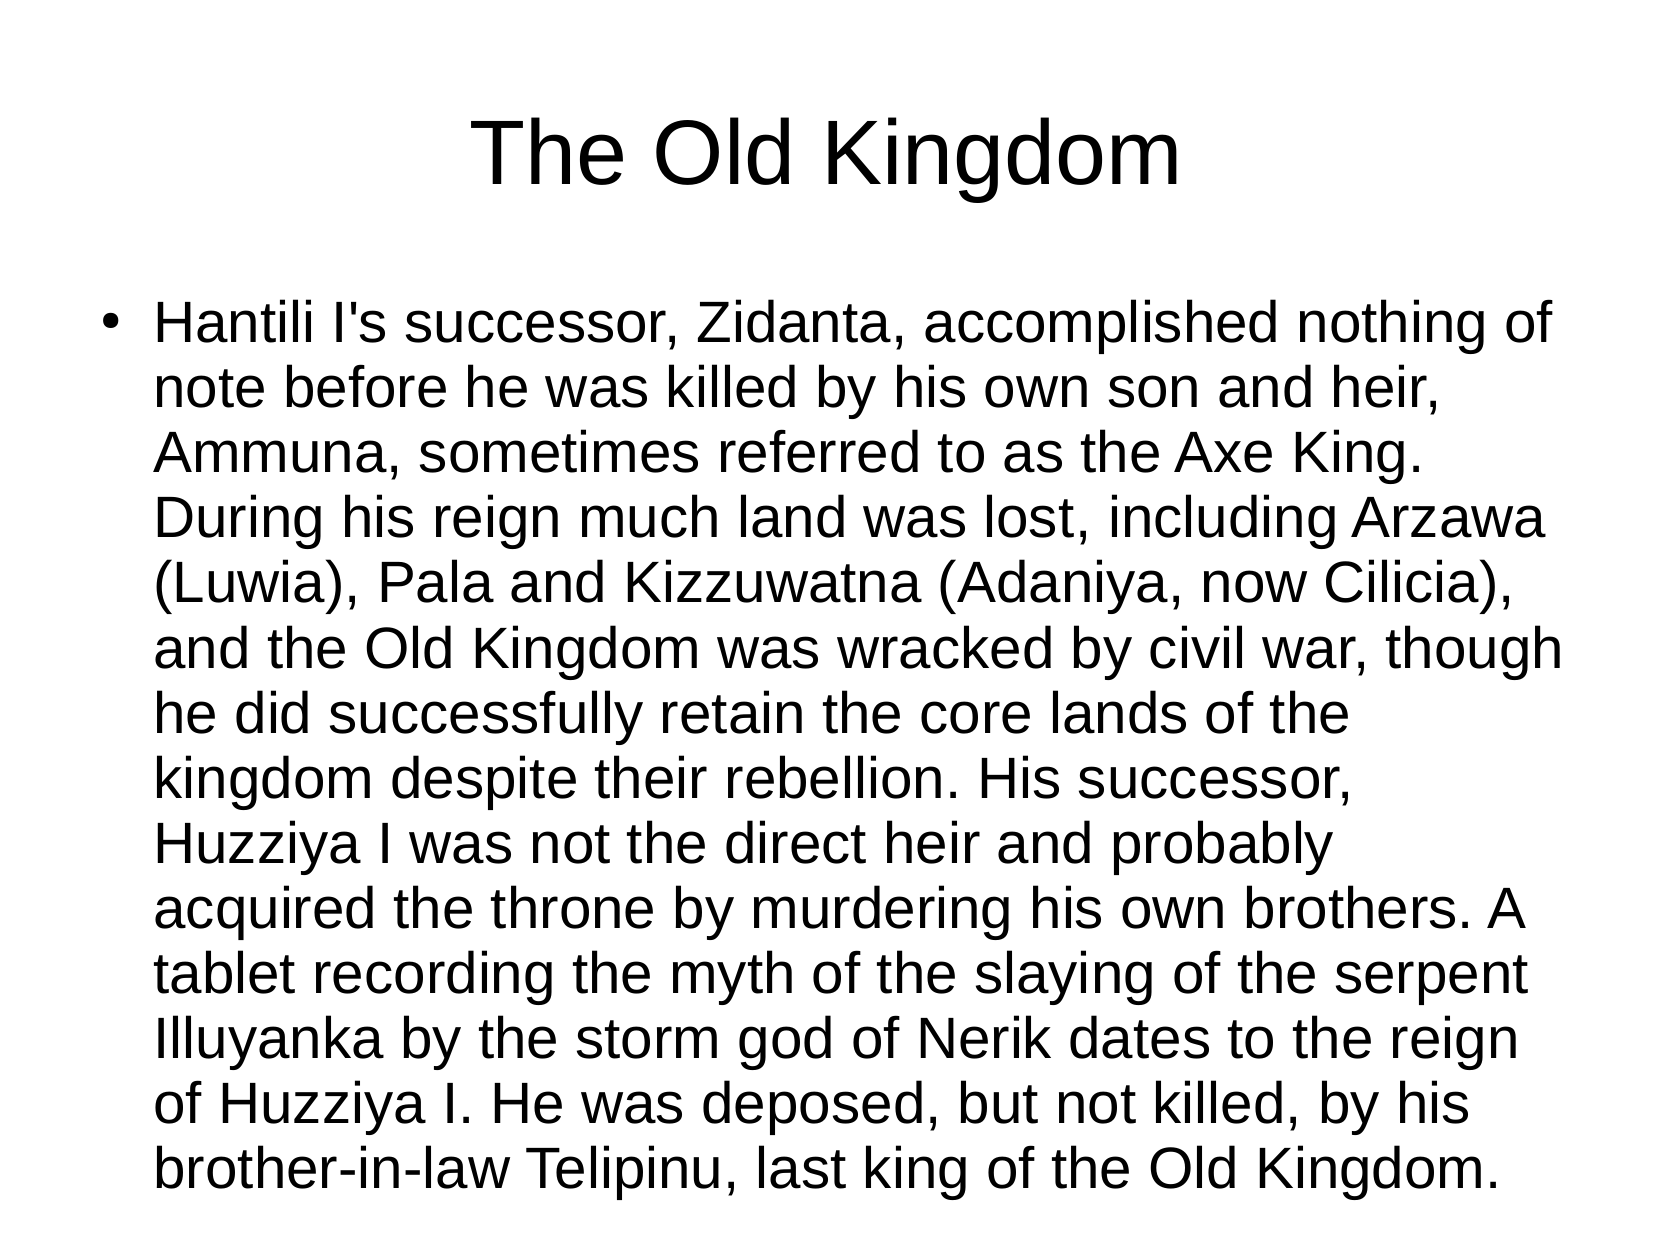

# The Old Kingdom
Hantili I's successor, Zidanta, accomplished nothing of note before he was killed by his own son and heir, Ammuna, sometimes referred to as the Axe King. During his reign much land was lost, including Arzawa (Luwia), Pala and Kizzuwatna (Adaniya, now Cilicia), and the Old Kingdom was wracked by civil war, though he did successfully retain the core lands of the kingdom despite their rebellion. His successor, Huzziya I was not the direct heir and probably acquired the throne by murdering his own brothers. A tablet recording the myth of the slaying of the serpent Illuyanka by the storm god of Nerik dates to the reign of Huzziya I. He was deposed, but not killed, by his brother-in-law Telipinu, last king of the Old Kingdom.